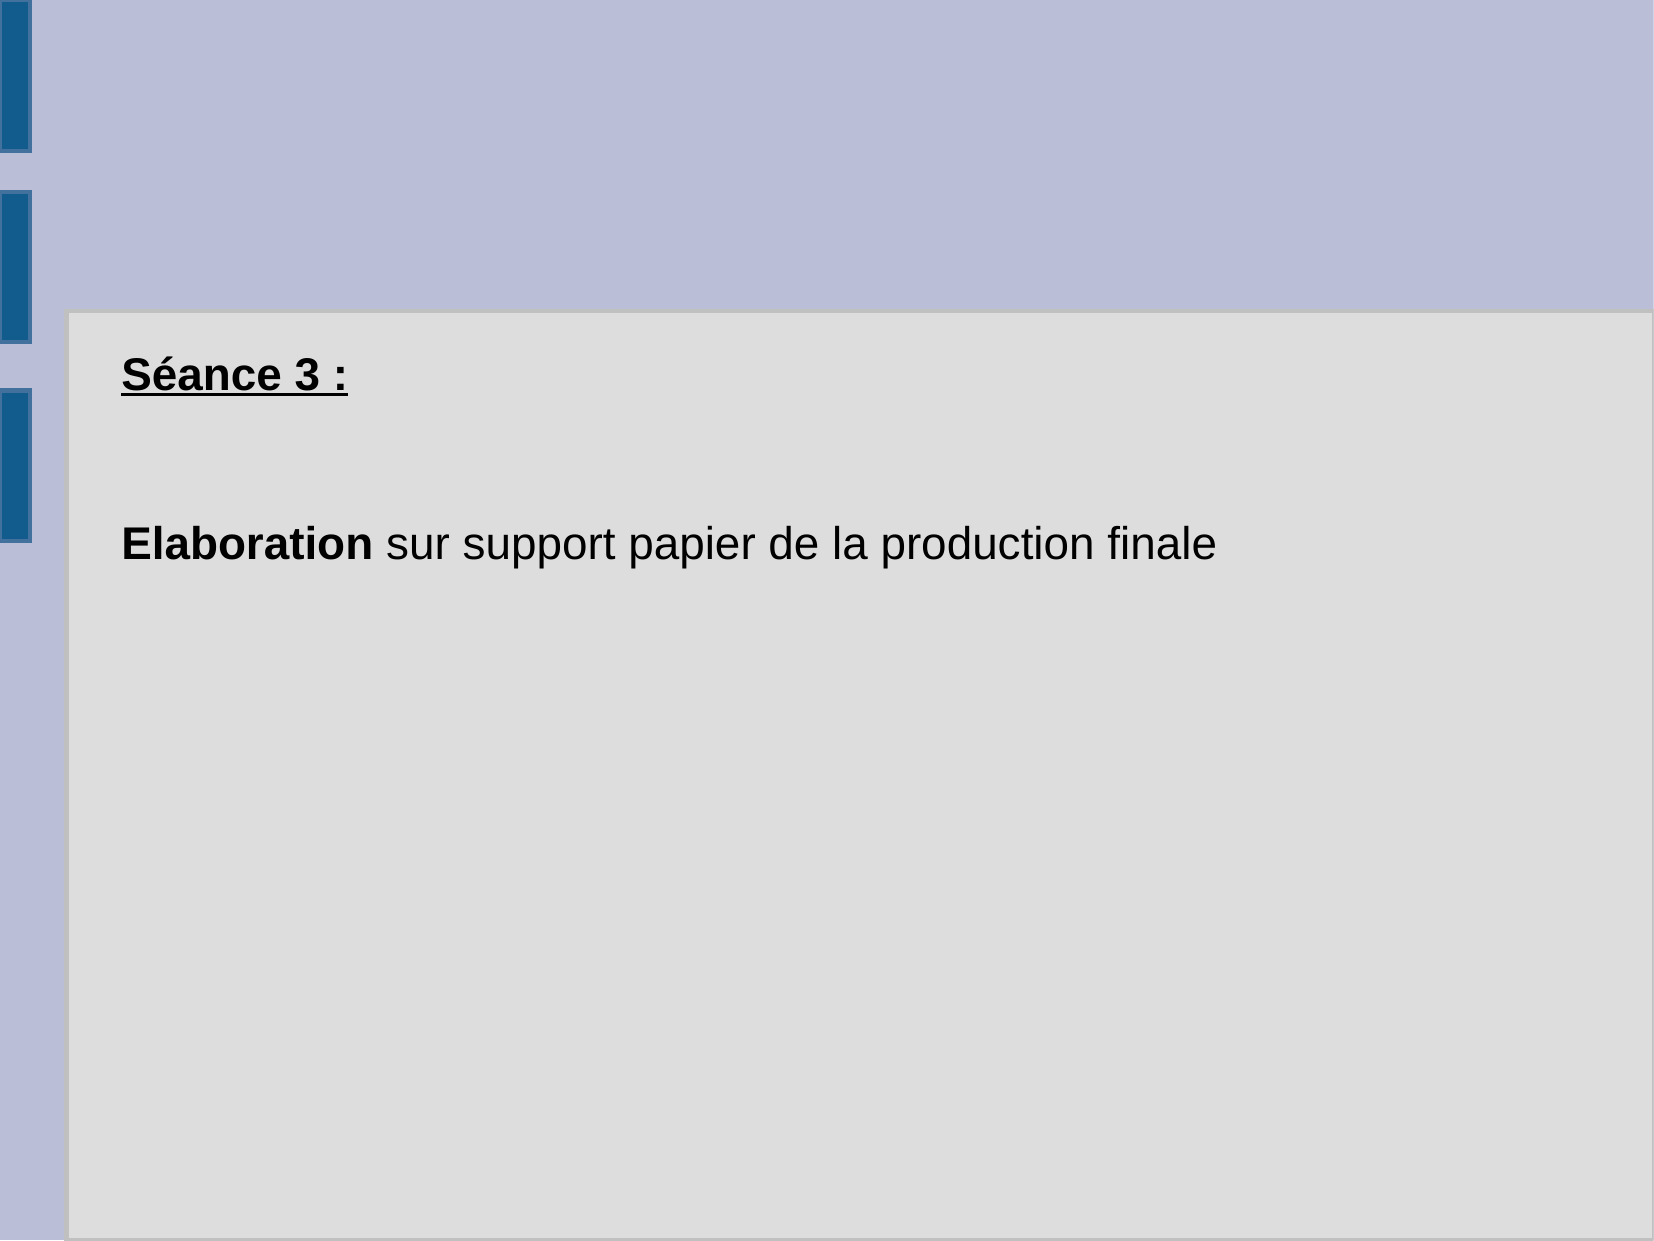

#
Séance 3 :
Elaboration sur support papier de la production finale